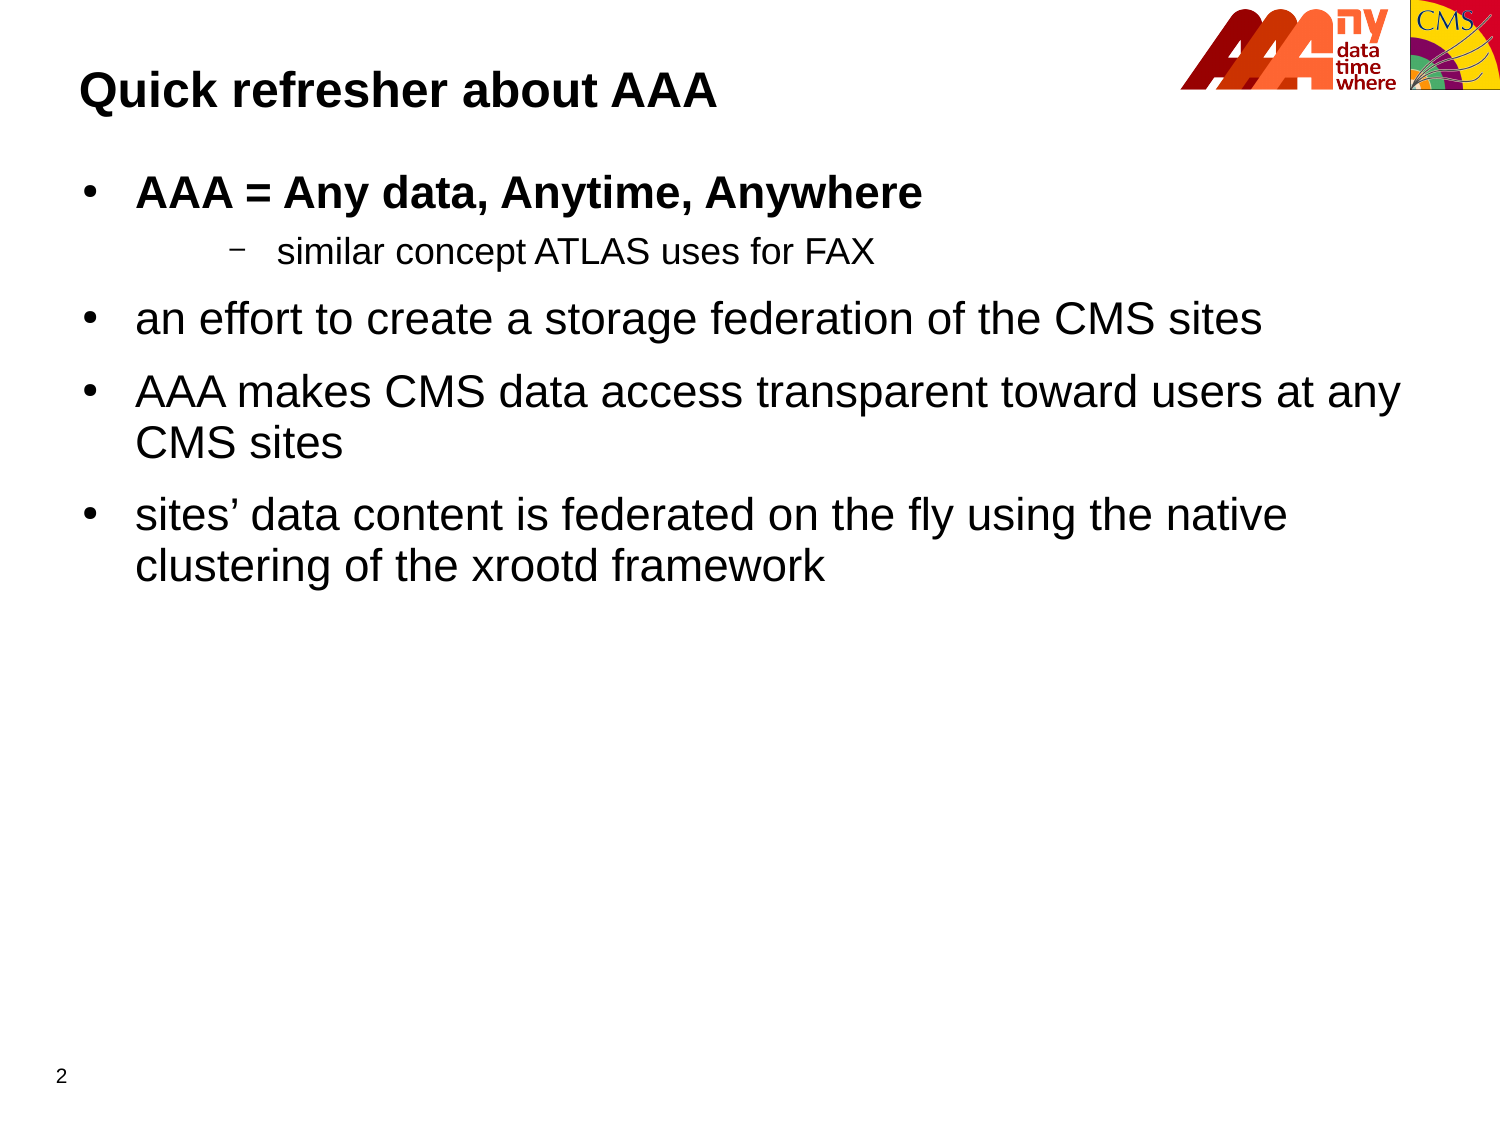

# Quick refresher about AAA
AAA = Any data, Anytime, Anywhere
similar concept ATLAS uses for FAX
an effort to create a storage federation of the CMS sites
AAA makes CMS data access transparent toward users at any CMS sites
sites’ data content is federated on the fly using the native clustering of the xrootd framework